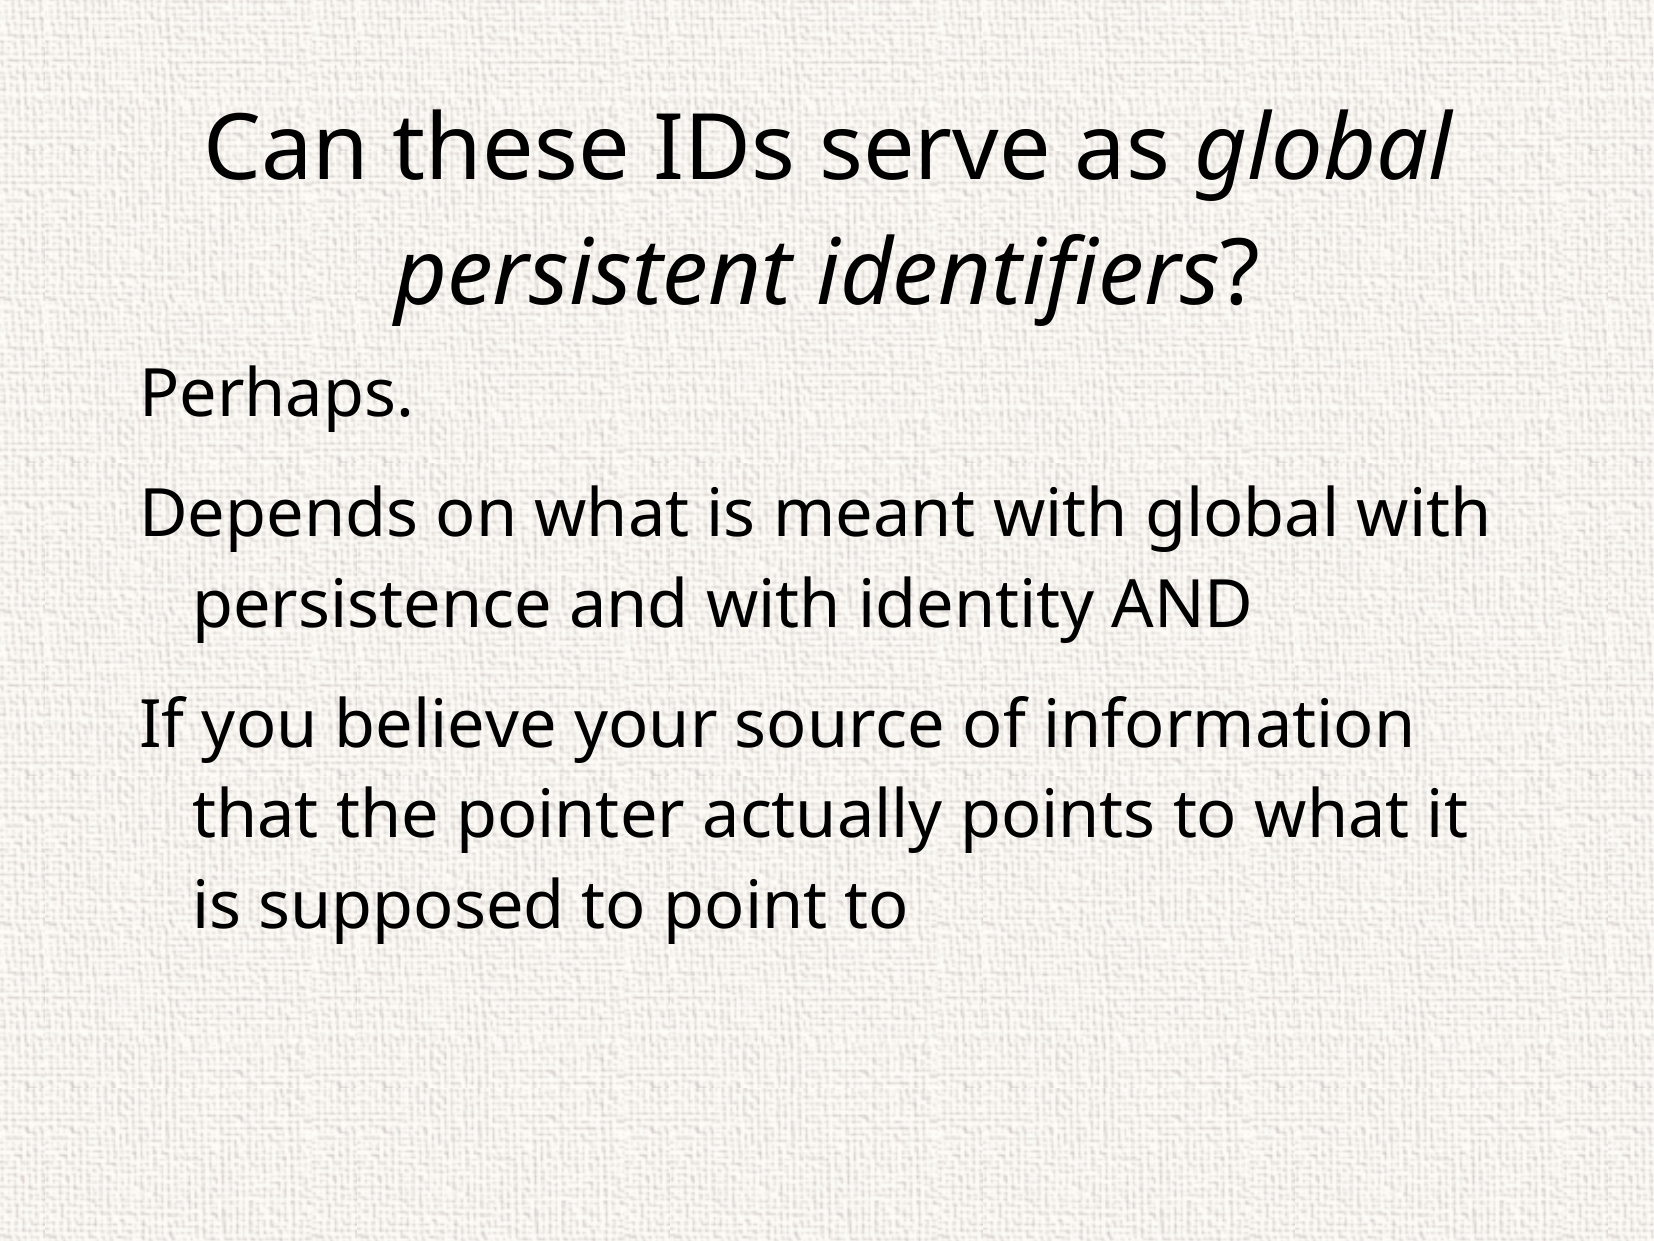

# Can these IDs serve as global persistent identifiers?
Perhaps.
Depends on what is meant with global with persistence and with identity AND
If you believe your source of information that the pointer actually points to what it is supposed to point to